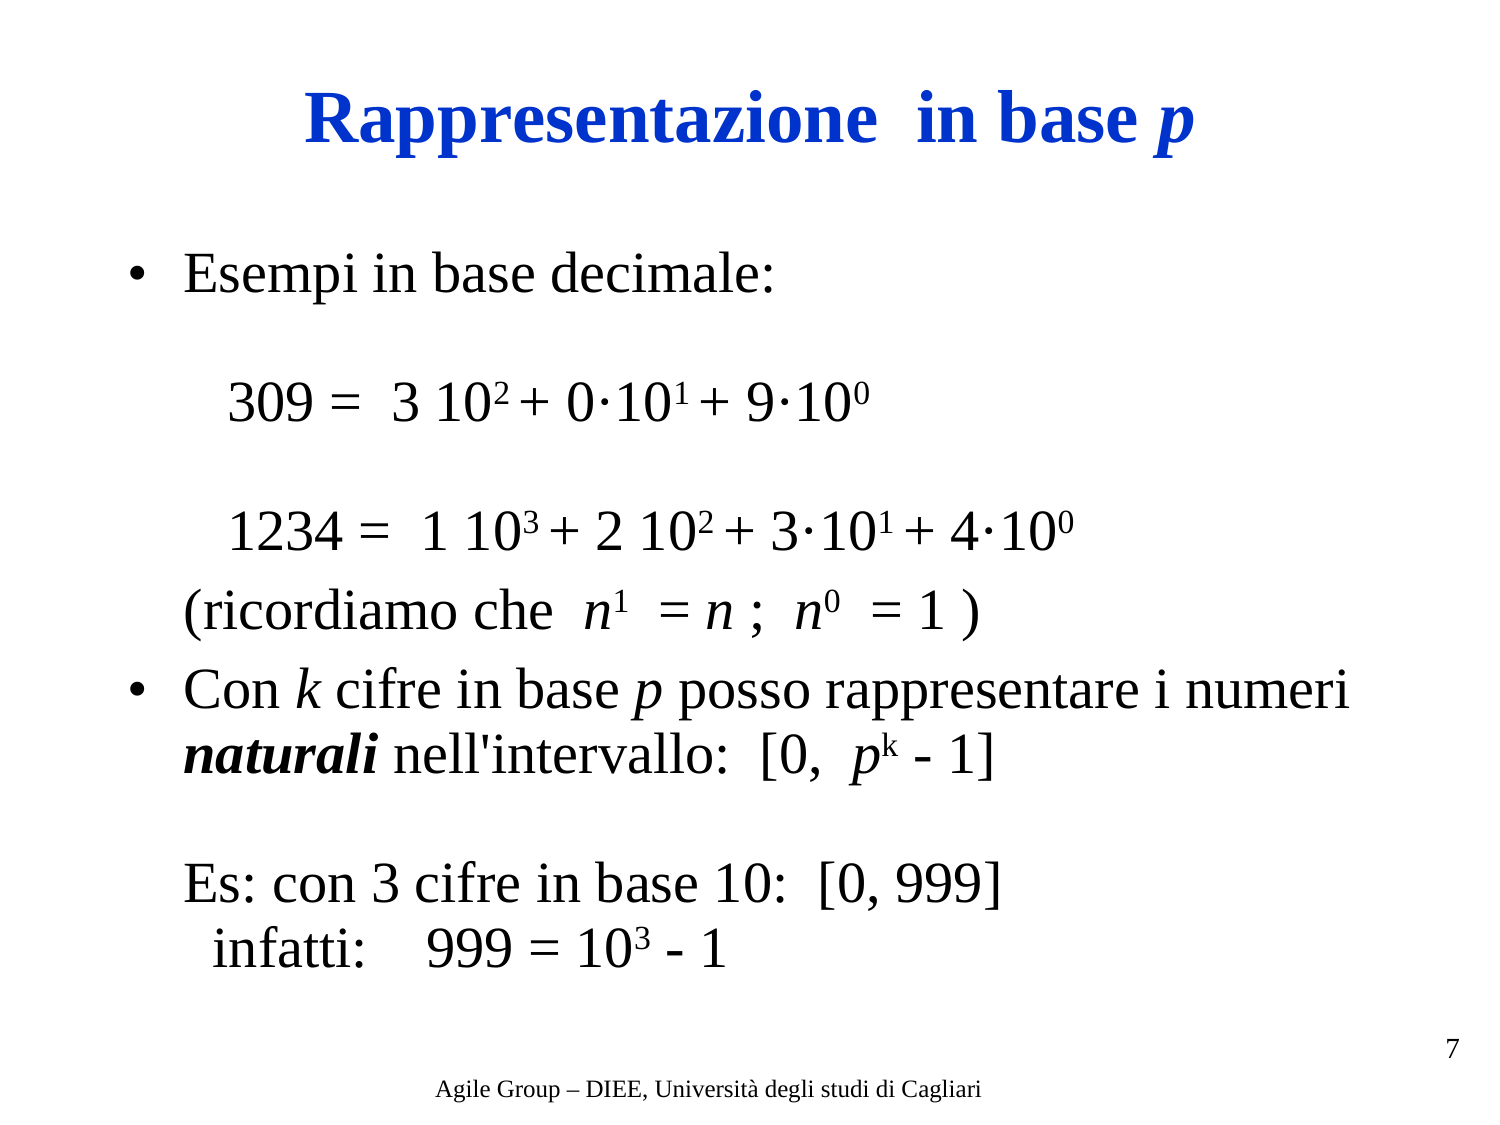

# Rappresentazione in base p
Esempi in base decimale:
 309 = 3 102 + 0·101 + 9·100
 1234 = 1 103 + 2 102 + 3·101 + 4·100
(ricordiamo che n1 = n ; n0 = 1 )
Con k cifre in base p posso rappresentare i numeri naturali nell'intervallo: [0, pk - 1]
Es: con 3 cifre in base 10: [0, 999]
 infatti: 999 = 103 - 1
7